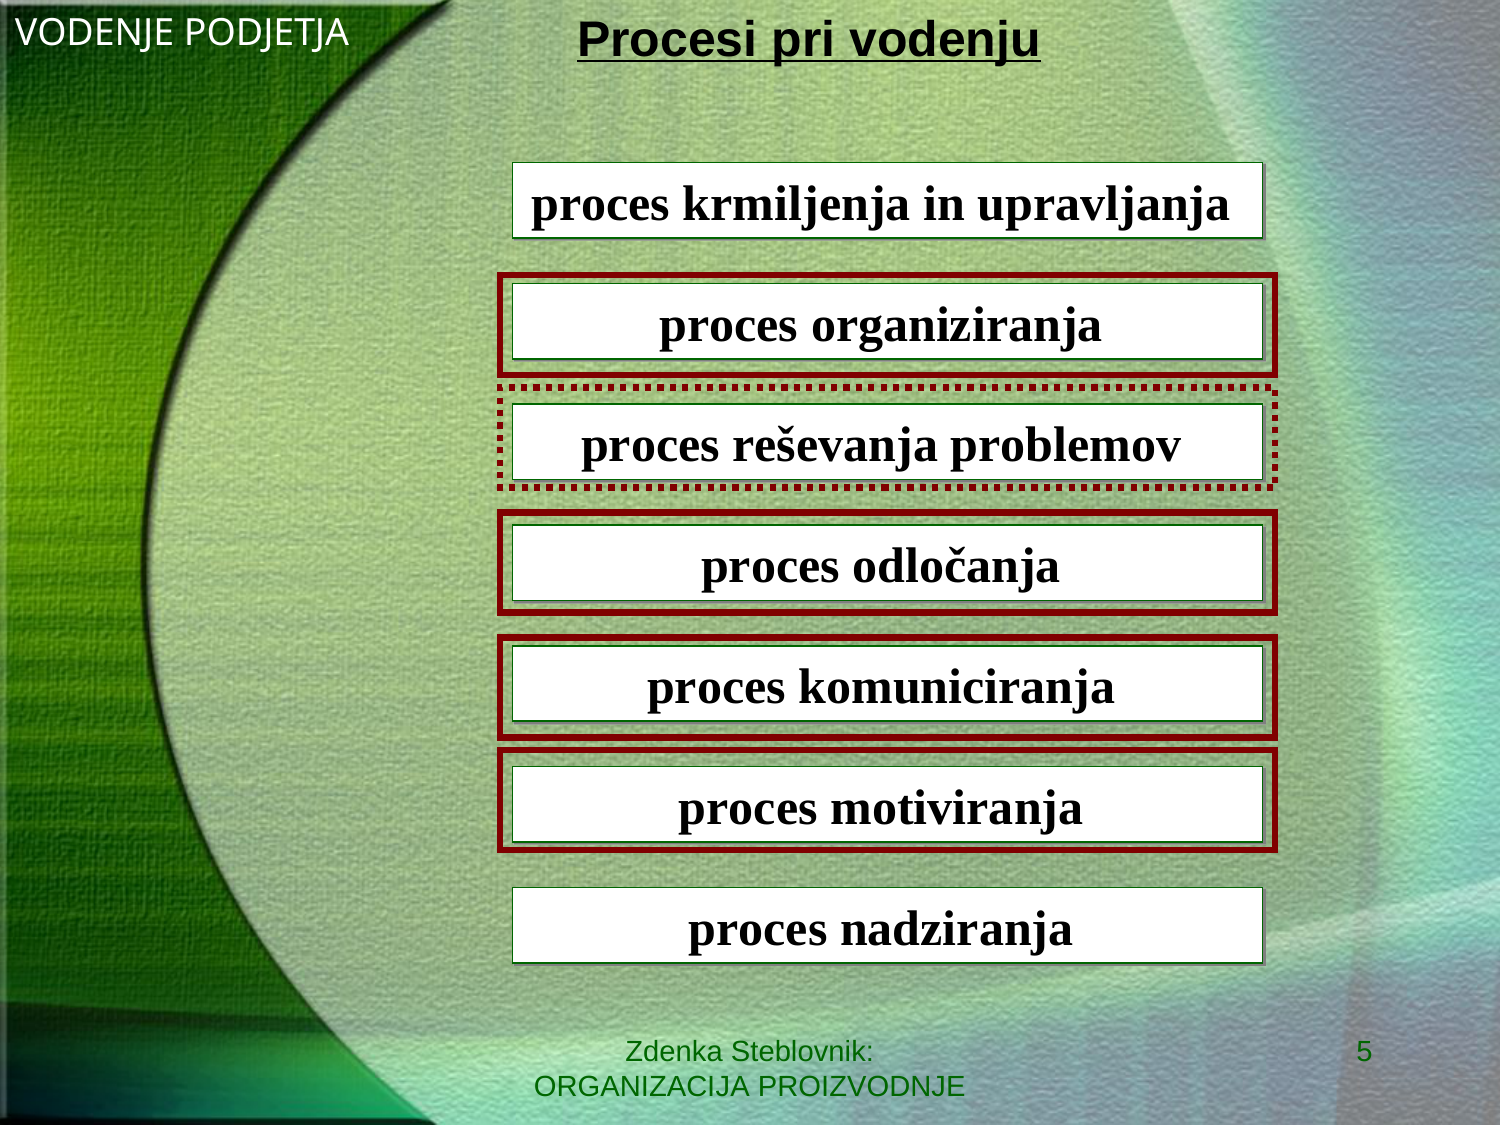

VODENJE PODJETJA
Procesi pri vodenju
proces krmiljenja in upravljanja
proces organiziranja
proces reševanja problemov
proces odločanja
proces komuniciranja
proces motiviranja
proces nadziranja
Zdenka Steblovnik: ORGANIZACIJA PROIZVODNJE